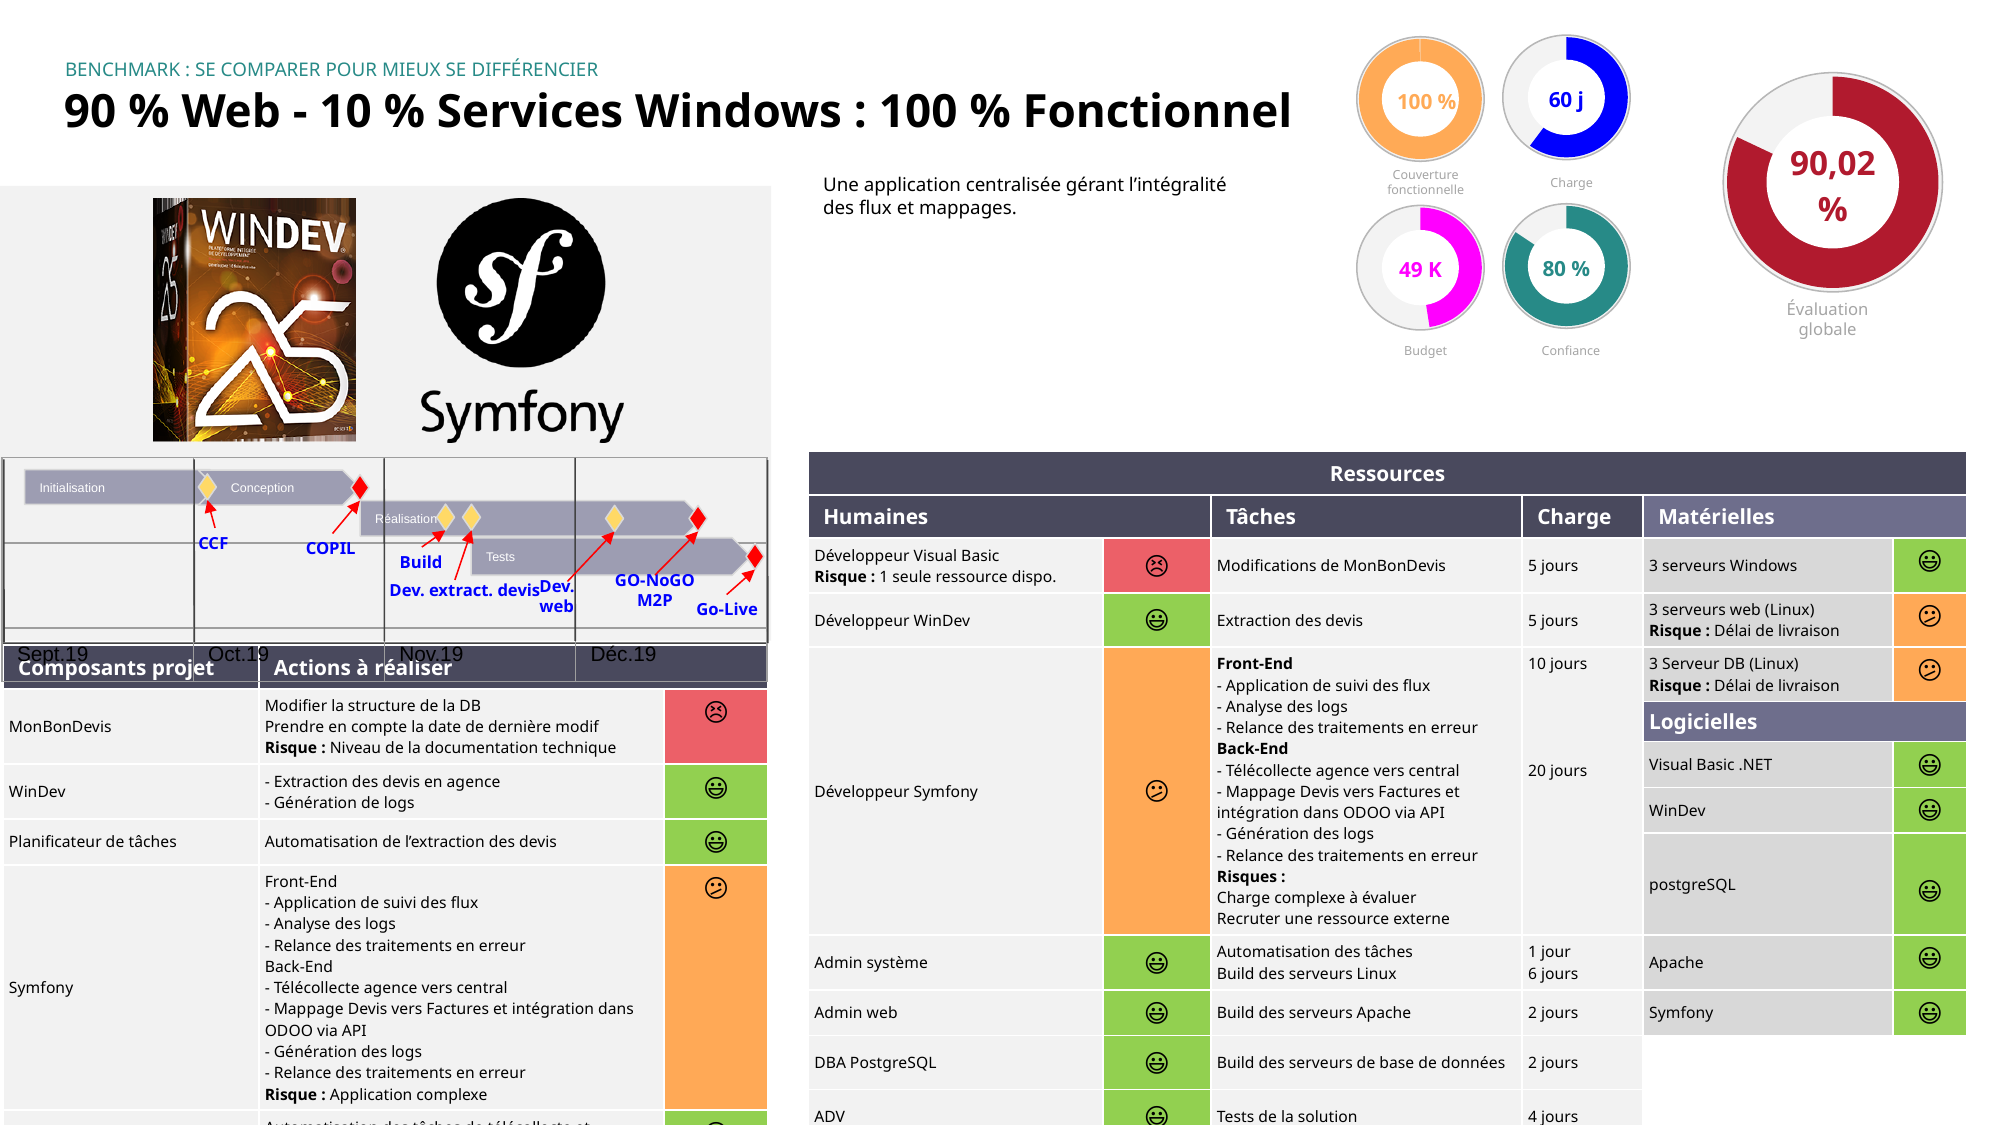

60 j
100 %
BENCHMARK : SE COMPARER POUR MIEUX SE DIFFÉRENCIER
90,02 %
# 90 % Web - 10 % Services Windows : 100 % Fonctionnel
Une application centralisée gérant l’intégralité des flux et mappages.
Couverture fonctionnelle
Charge
80 %
49 K
Évaluation globale
Budget
Confiance
| Ressources | | | | | |
| --- | --- | --- | --- | --- | --- |
| Humaines | | Tâches | Charge | Matérielles | |
| Développeur Visual Basic Risque : 1 seule ressource dispo. | 😣 | Modifications de MonBonDevis | 5 jours | 3 serveurs Windows | 😃 |
| Développeur WinDev | 😃 | Extraction des devis | 5 jours | 3 serveurs web (Linux) Risque : Délai de livraison | 😕 |
| Développeur Symfony | 😕 | Front-End - Application de suivi des flux - Analyse des logs - Relance des traitements en erreur Back-End - Télécollecte agence vers central - Mappage Devis vers Factures et intégration dans ODOO via API - Génération des logs - Relance des traitements en erreur Risques : Charge complexe à évaluer Recruter une ressource externe | 10 jours 20 jours | 3 Serveur DB (Linux) Risque : Délai de livraison | 😕 |
| | | | | Logicielles | |
| | | | | Visual Basic .NET | 😃 |
| | | | | WinDev | 😃 |
| | | | | postgreSQL | 😃 |
| Admin système | 😃 | Automatisation des tâches Build des serveurs Linux | 1 jour 6 jours | Apache | 😃 |
| Admin web | 😃 | Build des serveurs Apache | 2 jours | Symfony | 😃 |
| DBA PostgreSQL | 😃 | Build des serveurs de base de données | 2 jours | | |
| ADV | 😃 | Tests de la solution | 4 jours | | |
| | | | |
| --- | --- | --- | --- |
| | | | |
| Sept.19 | Oct.19 | Nov.19 | Déc.19 |
Initialisation
Conception
Réalisation
CCF
COPIL
Tests
Build
Dev. extract. devis
GO-NoGO M2P
Dev. web
Go-Live
| Composants projet | Actions à réaliser | |
| --- | --- | --- |
| MonBonDevis | Modifier la structure de la DB Prendre en compte la date de dernière modif Risque : Niveau de la documentation technique | 😣 |
| WinDev | - Extraction des devis en agence - Génération de logs | 😃 |
| Planificateur de tâches | Automatisation de l’extraction des devis | 😃 |
| Symfony | Front-End - Application de suivi des flux - Analyse des logs - Relance des traitements en erreur Back-End - Télécollecte agence vers central - Mappage Devis vers Factures et intégration dans ODOO via API - Génération des logs - Relance des traitements en erreur Risque : Application complexe | 😕 |
| Demon Linux | Automatisation des tâches de télécollecte et d’intégration dans ODOO | 😃 |
Évaluation réalisée le 24/10/2019